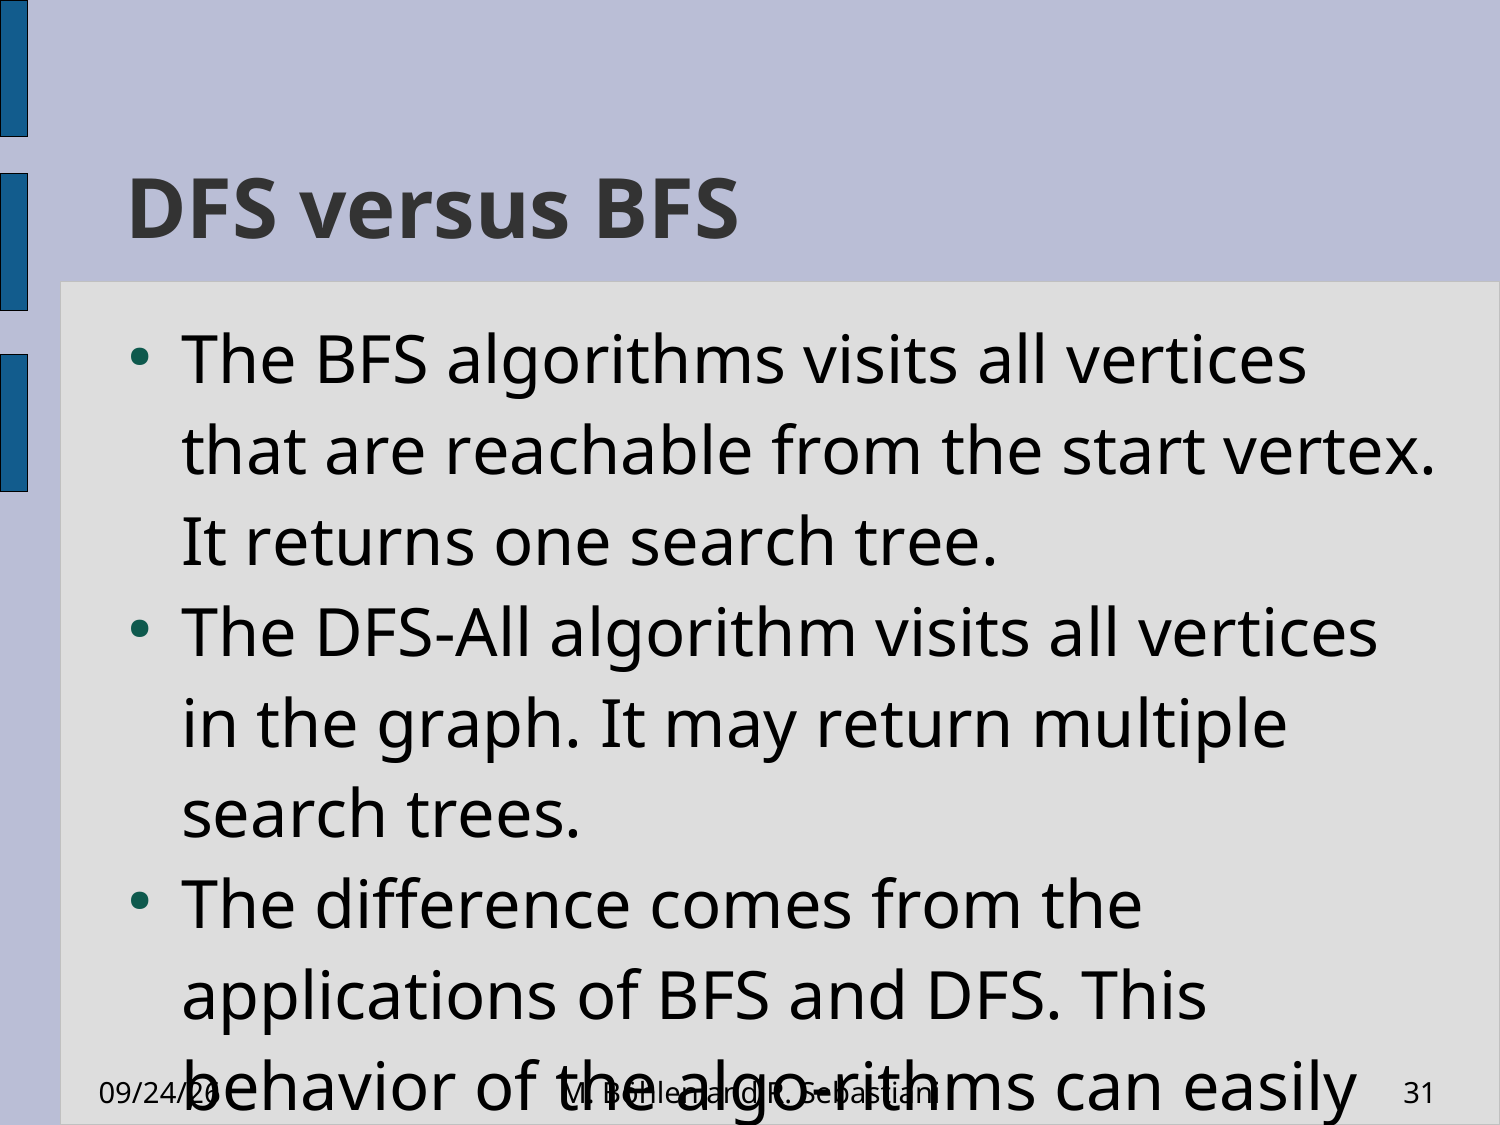

DFS versus BFS
# The BFS algorithms visits all vertices that are reachable from the start vertex. It returns one search tree.
The DFS-All algorithm visits all vertices in the graph. It may return multiple search trees.
The difference comes from the applications of BFS and DFS. This behavior of the algo-rithms can easily be changed.
M. Böhlen and R. Sebastiani
31